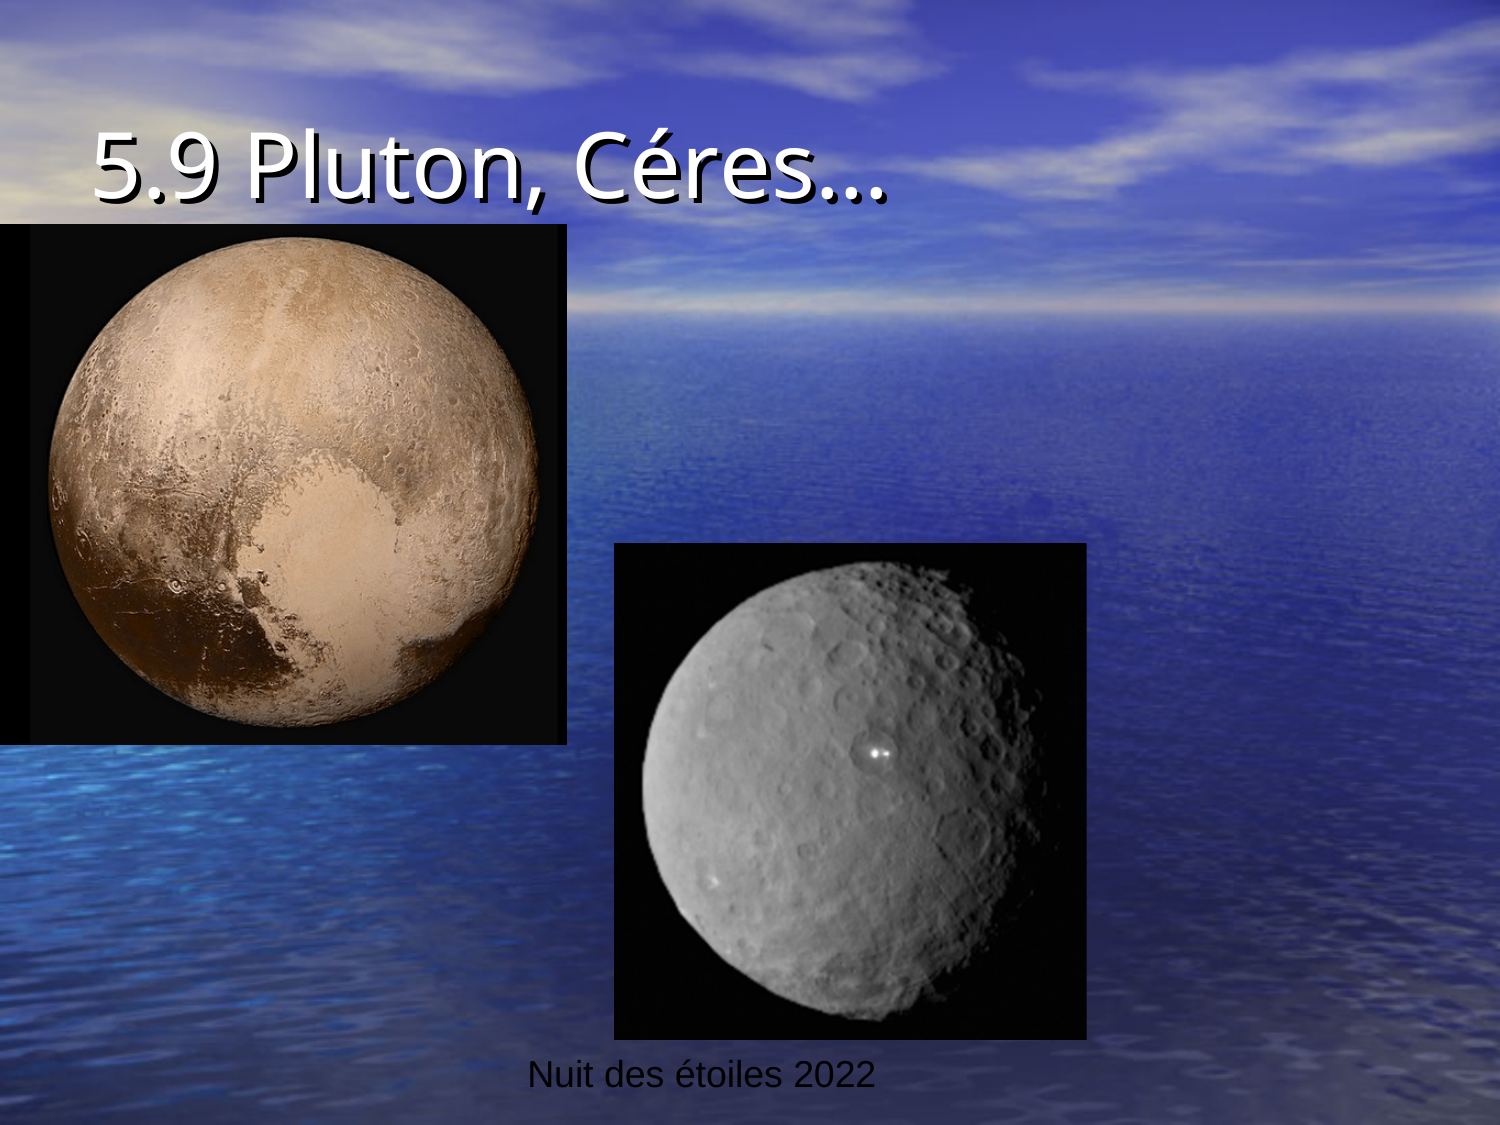

# 5.9 Pluton, Céres...
Nuit des étoiles 2022